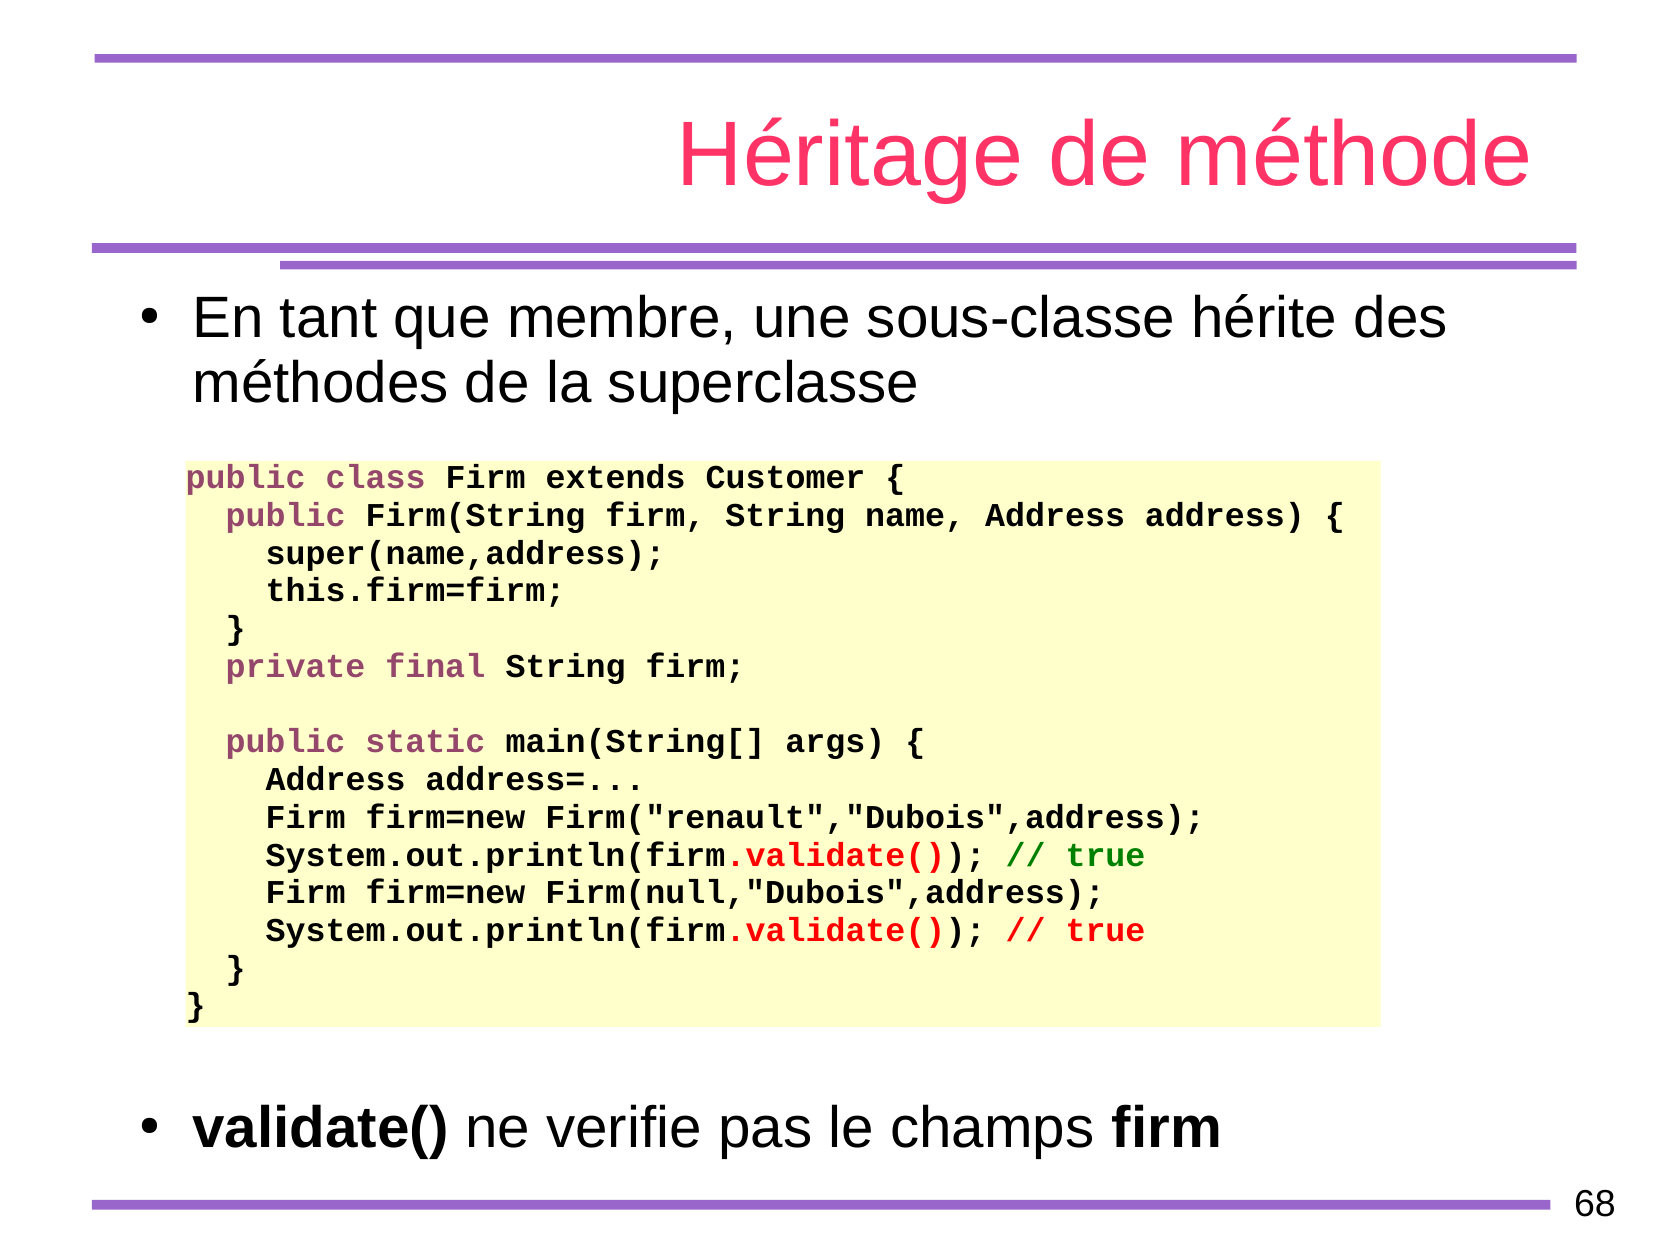

# Héritage de méthode
En tant que membre, une sous-classe hérite des méthodes de la superclasse
validate() ne verifie pas le champs firm
public class Firm extends Customer {
 public Firm(String firm, String name, Address address) {
 super(name,address);
 this.firm=firm;
 }
 private final String firm;
 public static main(String[] args) {
 Address address=...
 Firm firm=new Firm("renault","Dubois",address);
 System.out.println(firm.validate()); // true
 Firm firm=new Firm(null,"Dubois",address);
 System.out.println(firm.validate()); // true
 }
}